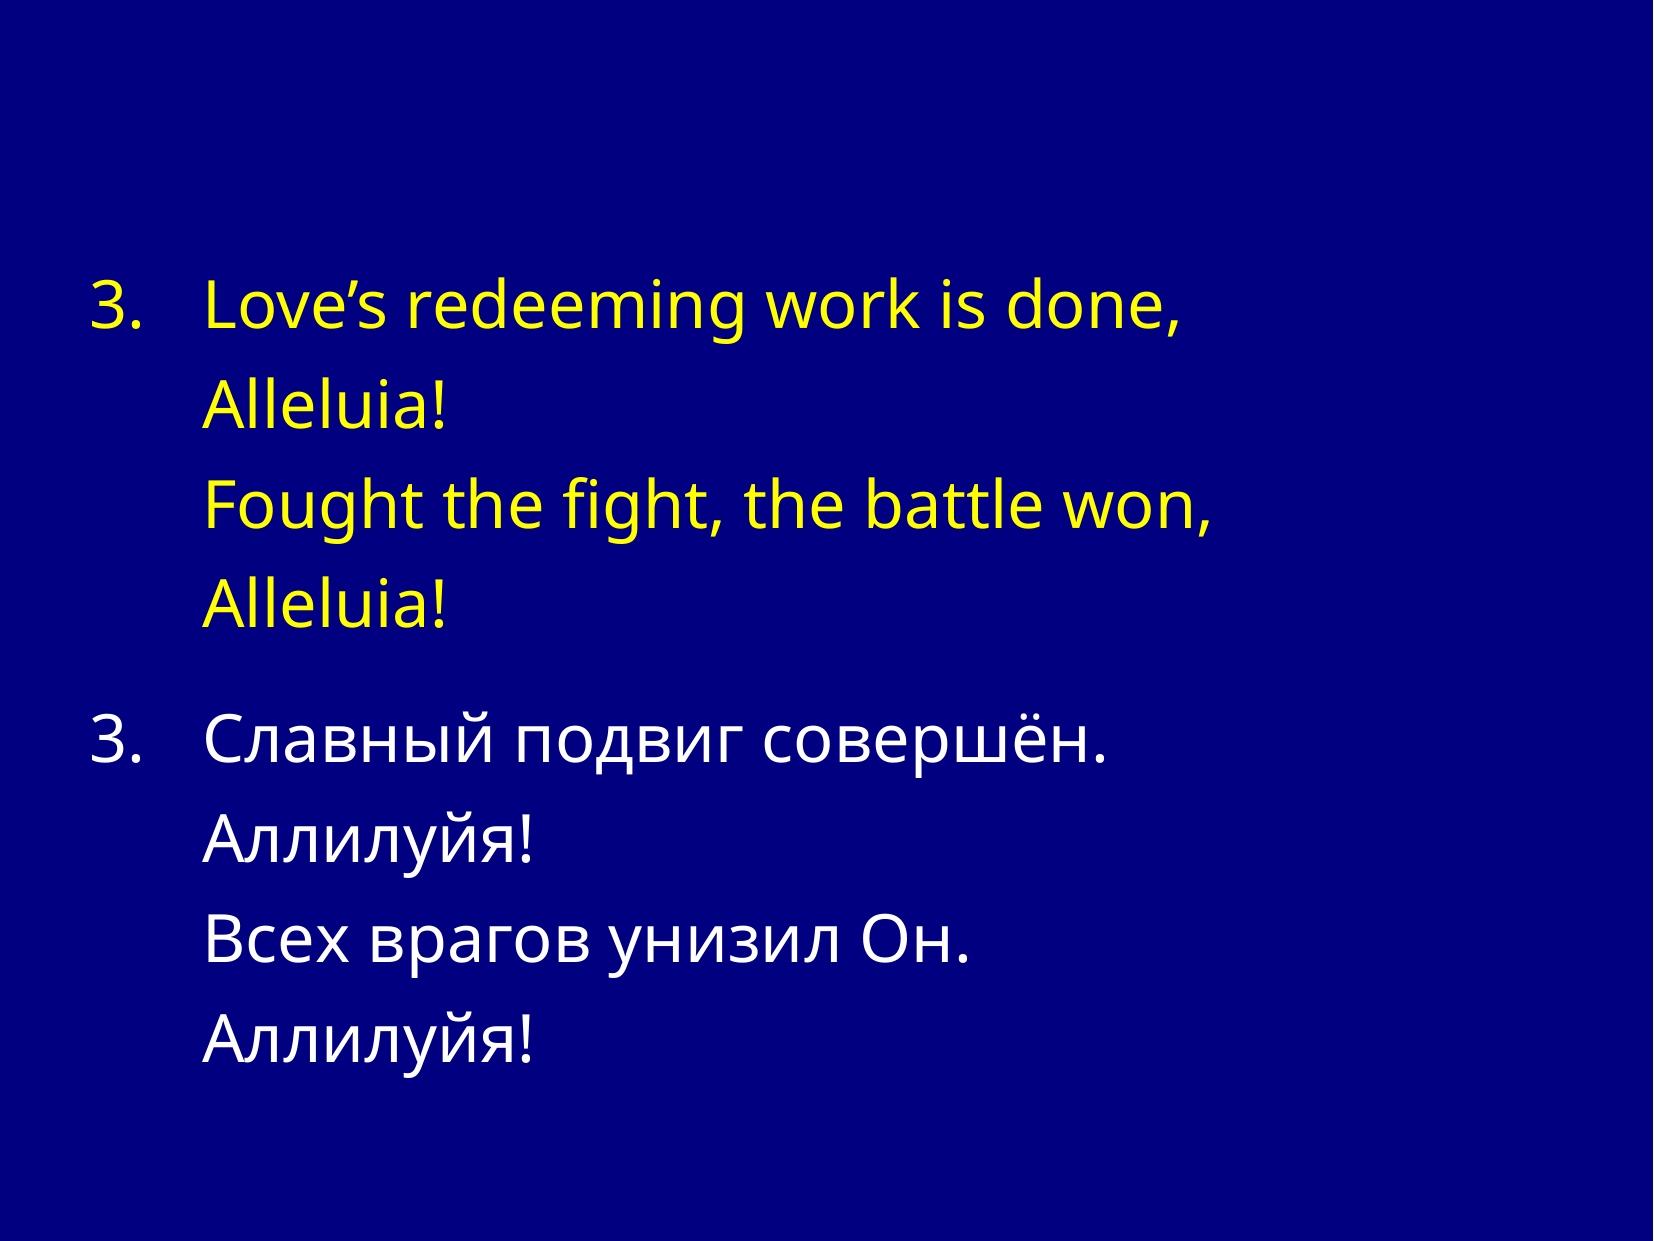

3.	Love’s redeeming work is done,
	Alleluia!
	Fought the fight, the battle won,
	Alleluia!
3.	Славный подвиг совершён.
	Аллилуйя!
	Всех врагов унизил Он.
	Аллилуйя!